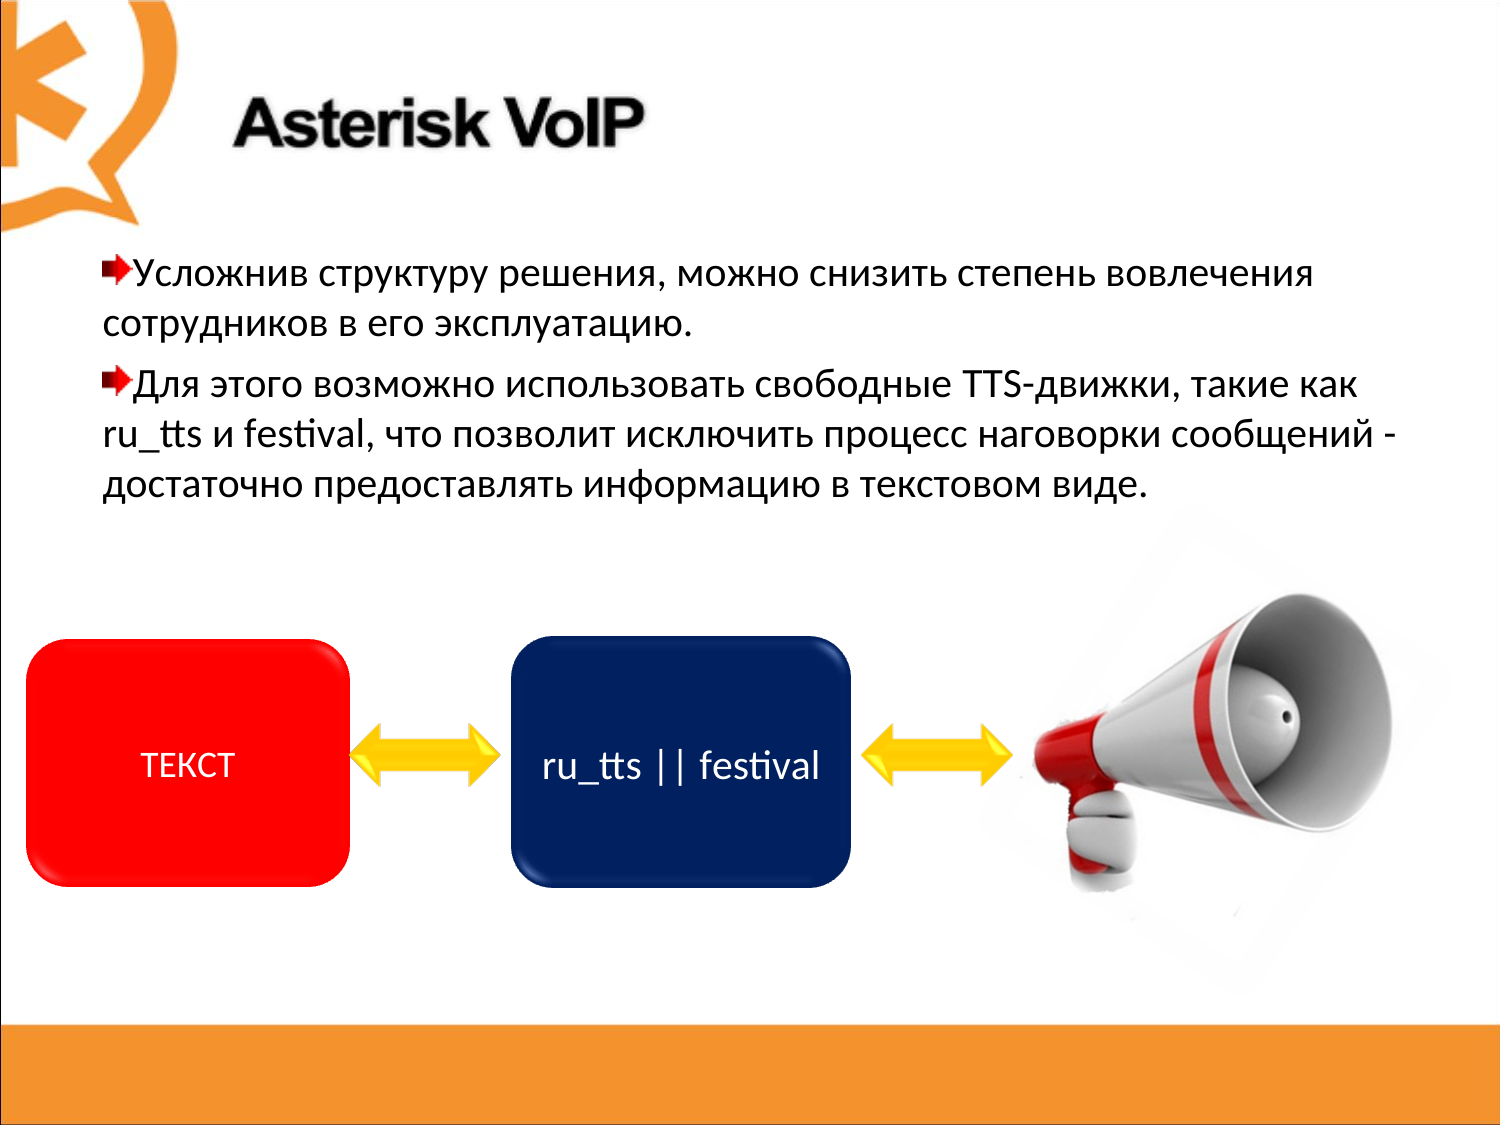

Усложнив структуру решения, можно снизить степень вовлечения сотрудников в его эксплуатацию.
Для этого возможно использовать свободные TTS-движки, такие как ru_tts и festival, что позволит исключить процесс наговорки сообщений - достаточно предоставлять информацию в текстовом виде.
ru_tts || festival
ТЕКСТ